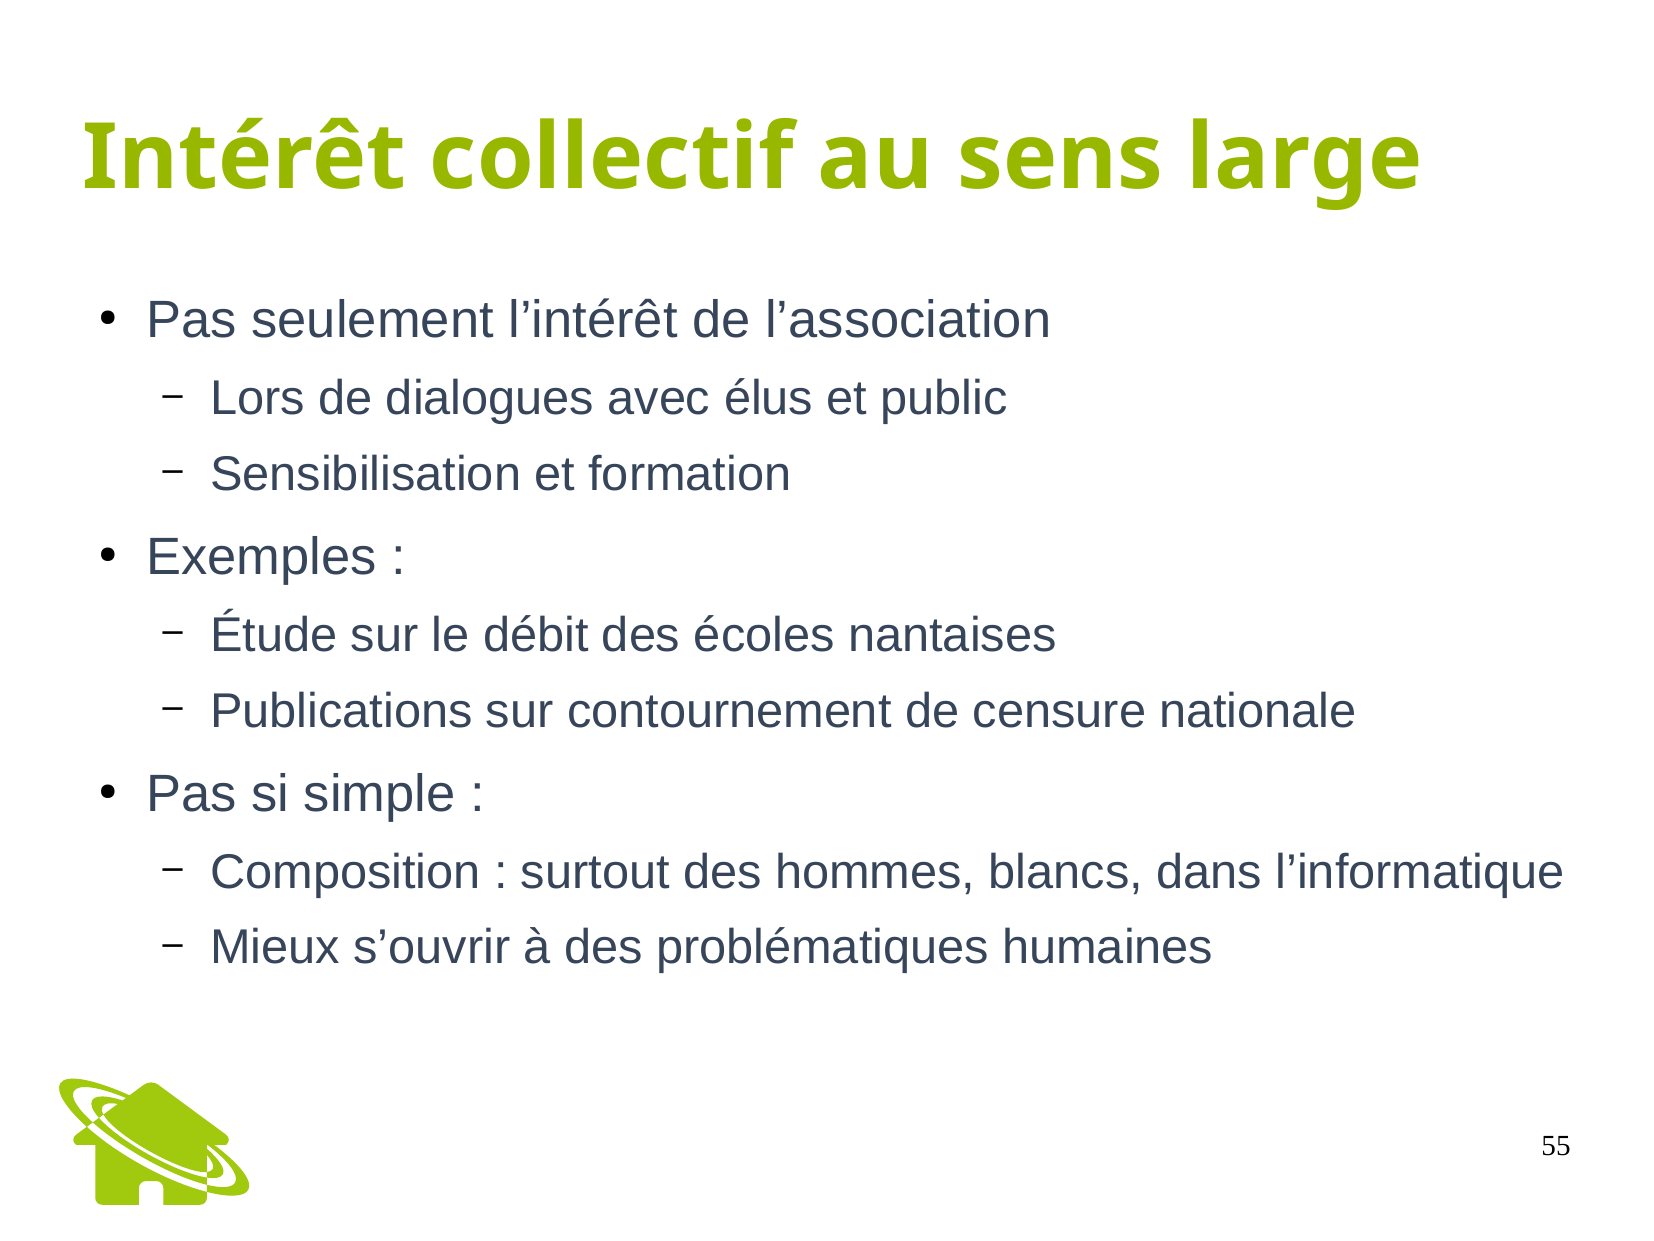

# Intérêt collectif au sens large
Pas seulement l’intérêt de l’association
Lors de dialogues avec élus et public
Sensibilisation et formation
Exemples :
Étude sur le débit des écoles nantaises
Publications sur contournement de censure nationale
Pas si simple :
Composition : surtout des hommes, blancs, dans l’informatique
Mieux s’ouvrir à des problématiques humaines
55